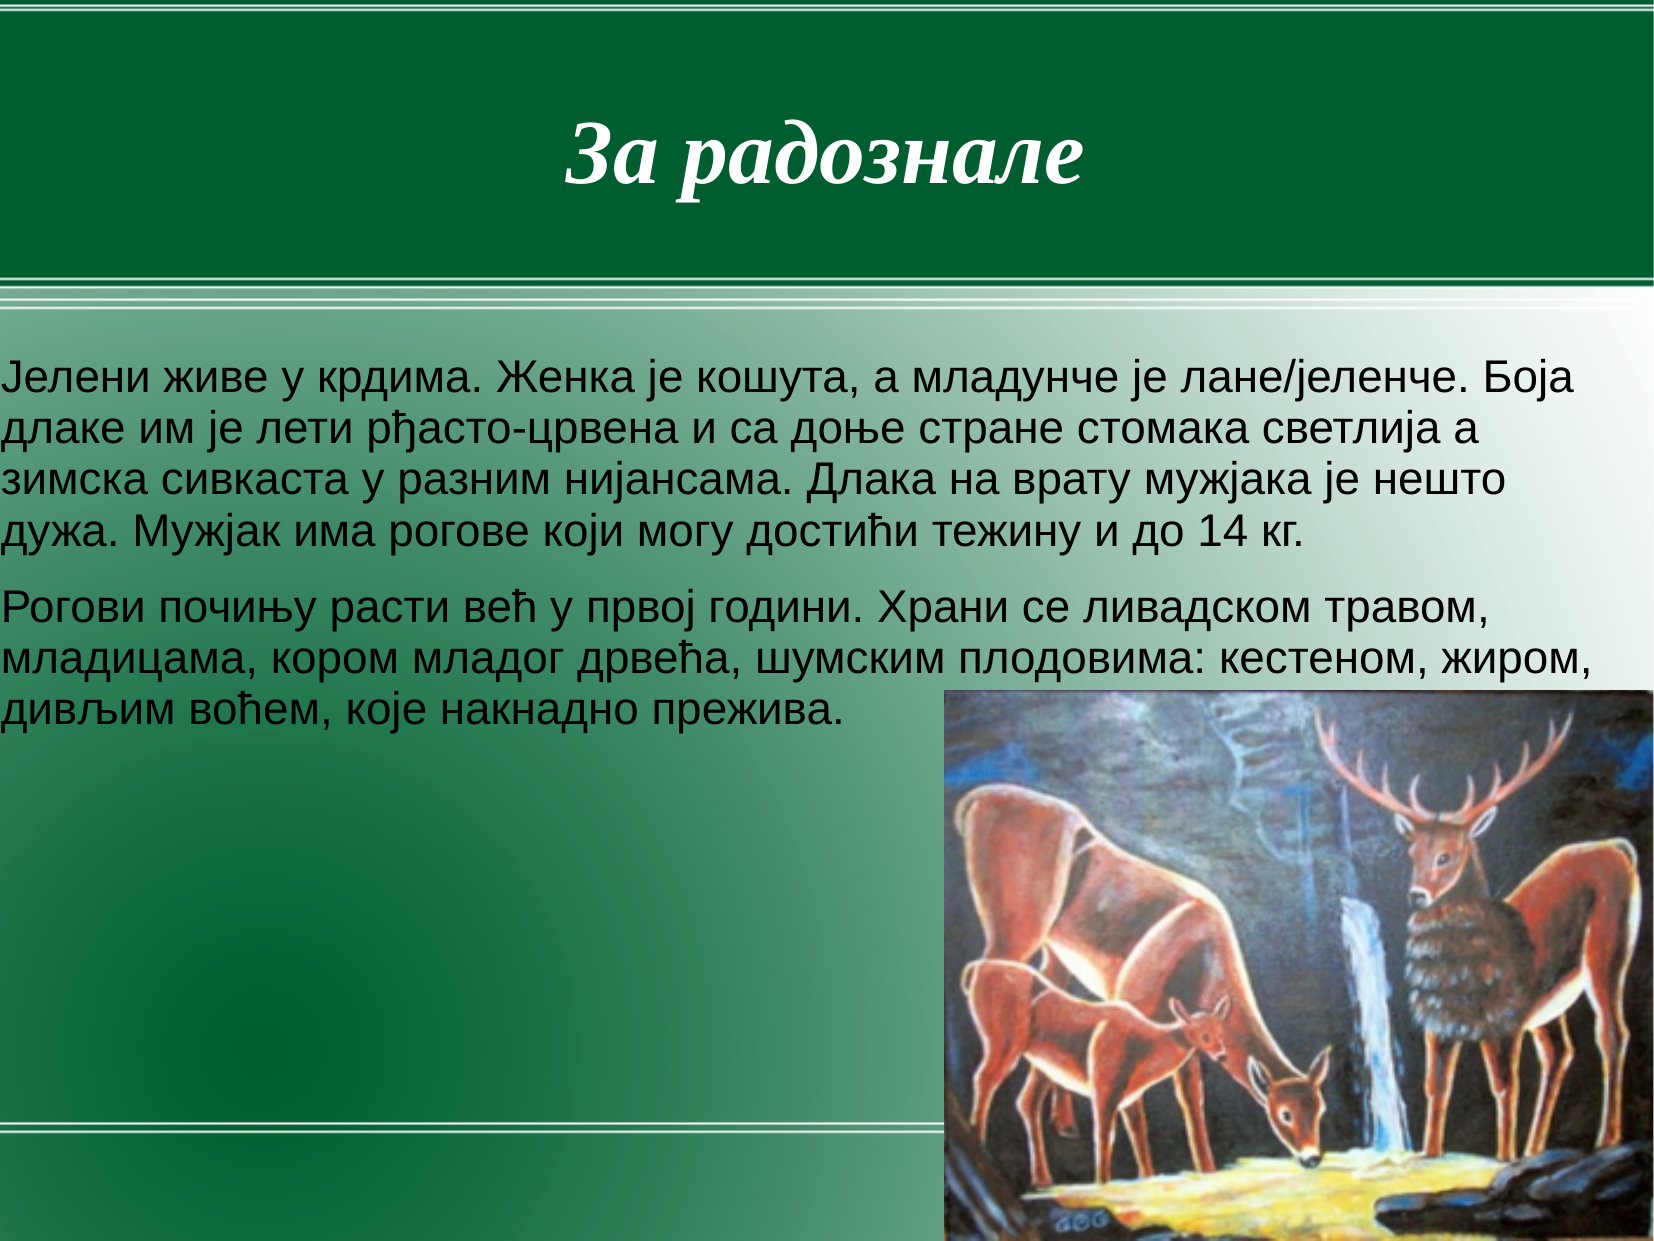

# За радознале
Јелени живе у крдима. Женка је кошута, а младунче је лане/јеленче. Боја длаке им је лети рђасто-црвена и са доње стране стомака светлија а зимска сивкаста у разним нијансама. Длака на врату мужјака је нешто дужа. Мужјак има рогове који могу достићи тежину и до 14 кг.
Рогови почињу расти већ у првој години. Храни се ливадском травом, младицама, кором младог дрвећа, шумским плодовима: кестеном, жиром, дивљим воћем, које накнадно прежива.